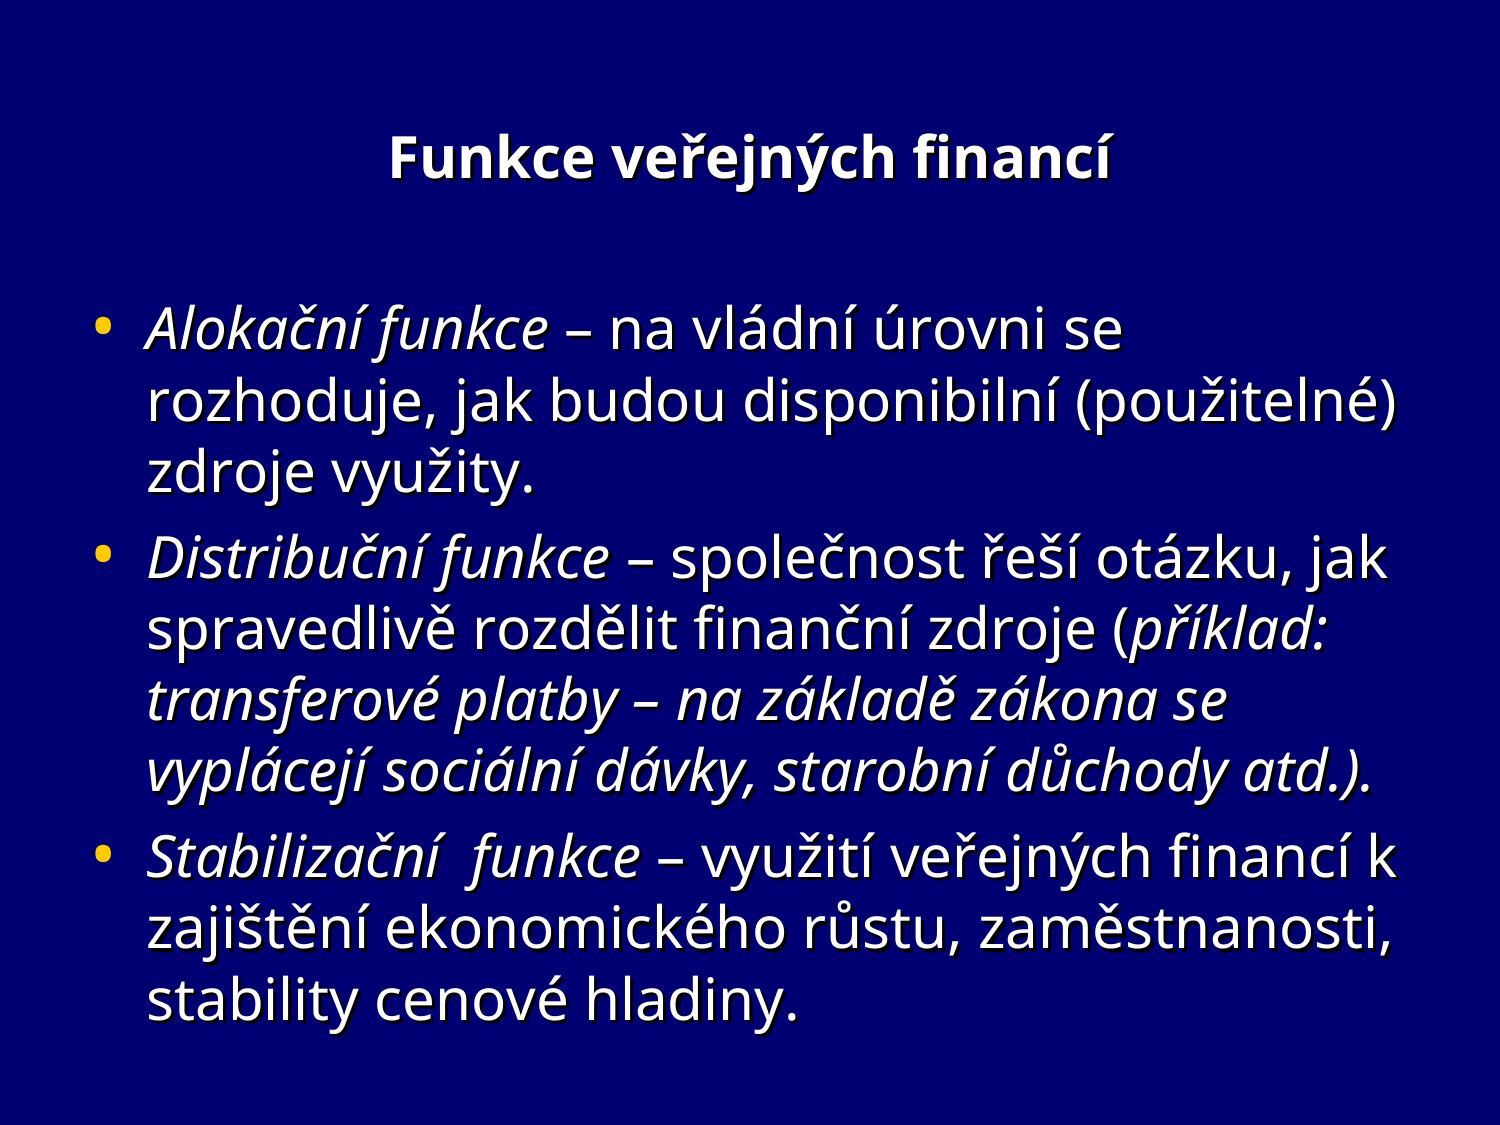

# Funkce veřejných financí
Alokační funkce – na vládní úrovni se rozhoduje, jak budou disponibilní (použitelné) zdroje využity.
Distribuční funkce – společnost řeší otázku, jak spravedlivě rozdělit finanční zdroje (příklad: transferové platby – na základě zákona se vyplácejí sociální dávky, starobní důchody atd.).
Stabilizační funkce – využití veřejných financí k zajištění ekonomického růstu, zaměstnanosti, stability cenové hladiny.